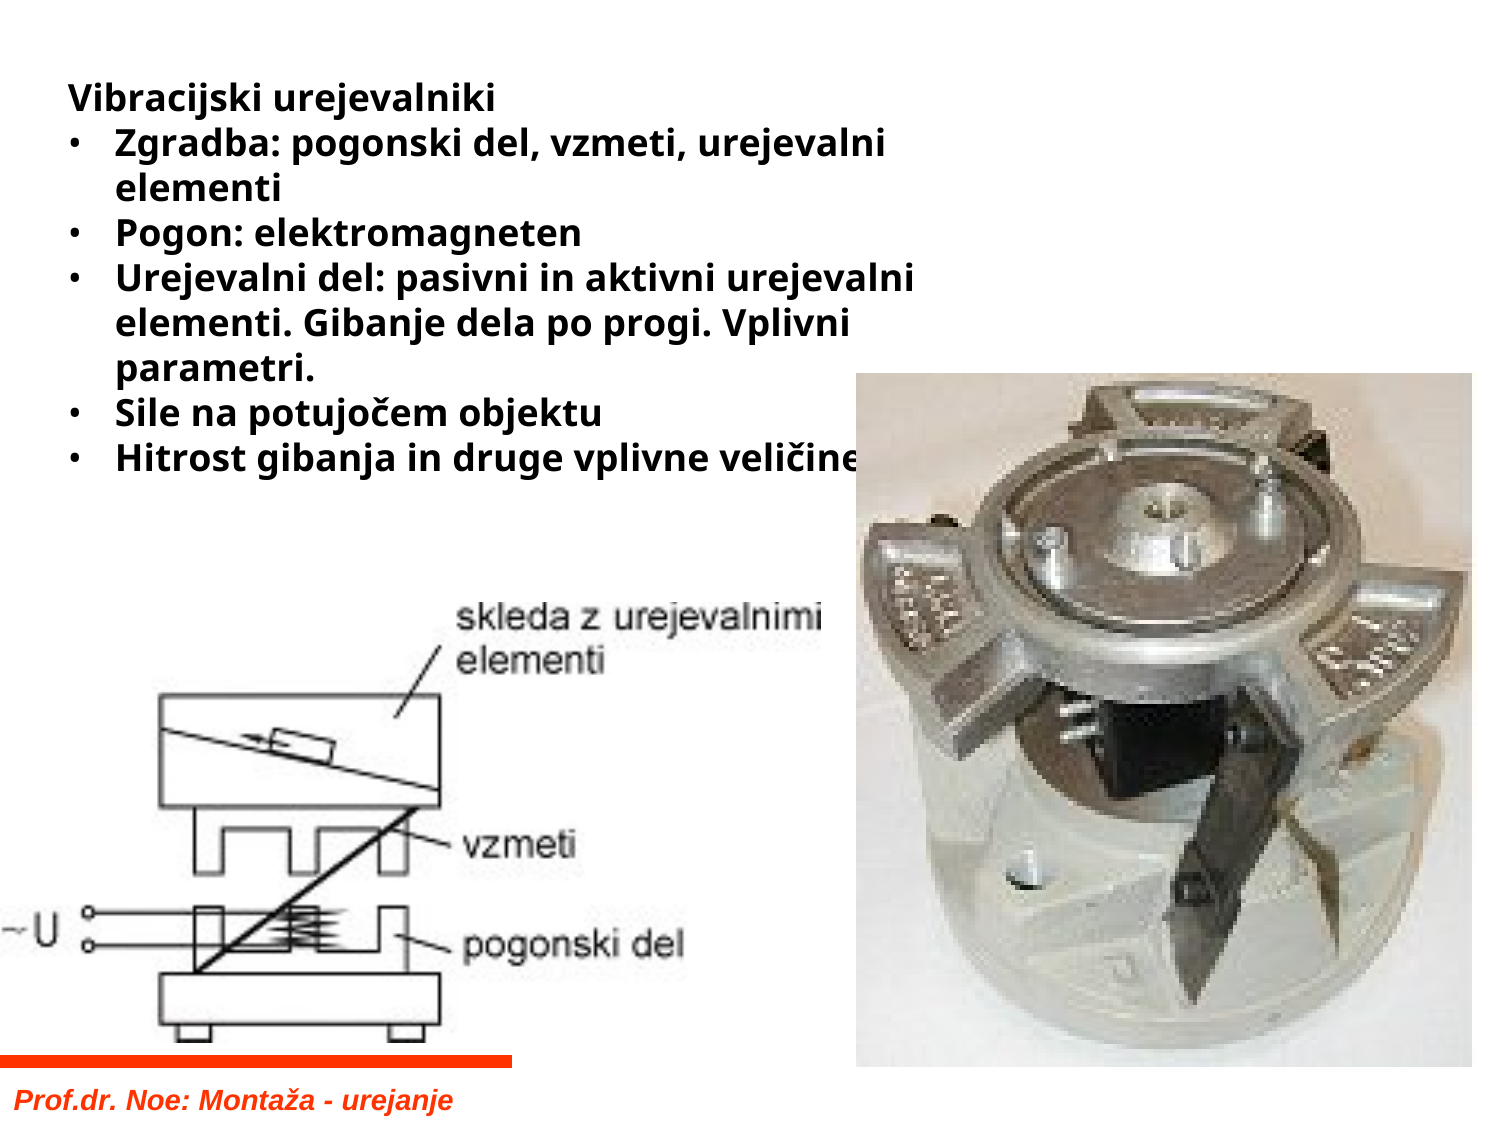

Vibracijski urejevalniki
Zgradba: pogonski del, vzmeti, urejevalni elementi
Pogon: elektromagneten
Urejevalni del: pasivni in aktivni urejevalni elementi. Gibanje dela po progi. Vplivni parametri.
Sile na potujočem objektu
Hitrost gibanja in druge vplivne veličine
Prof.dr. Noe: Montaža - urejanje